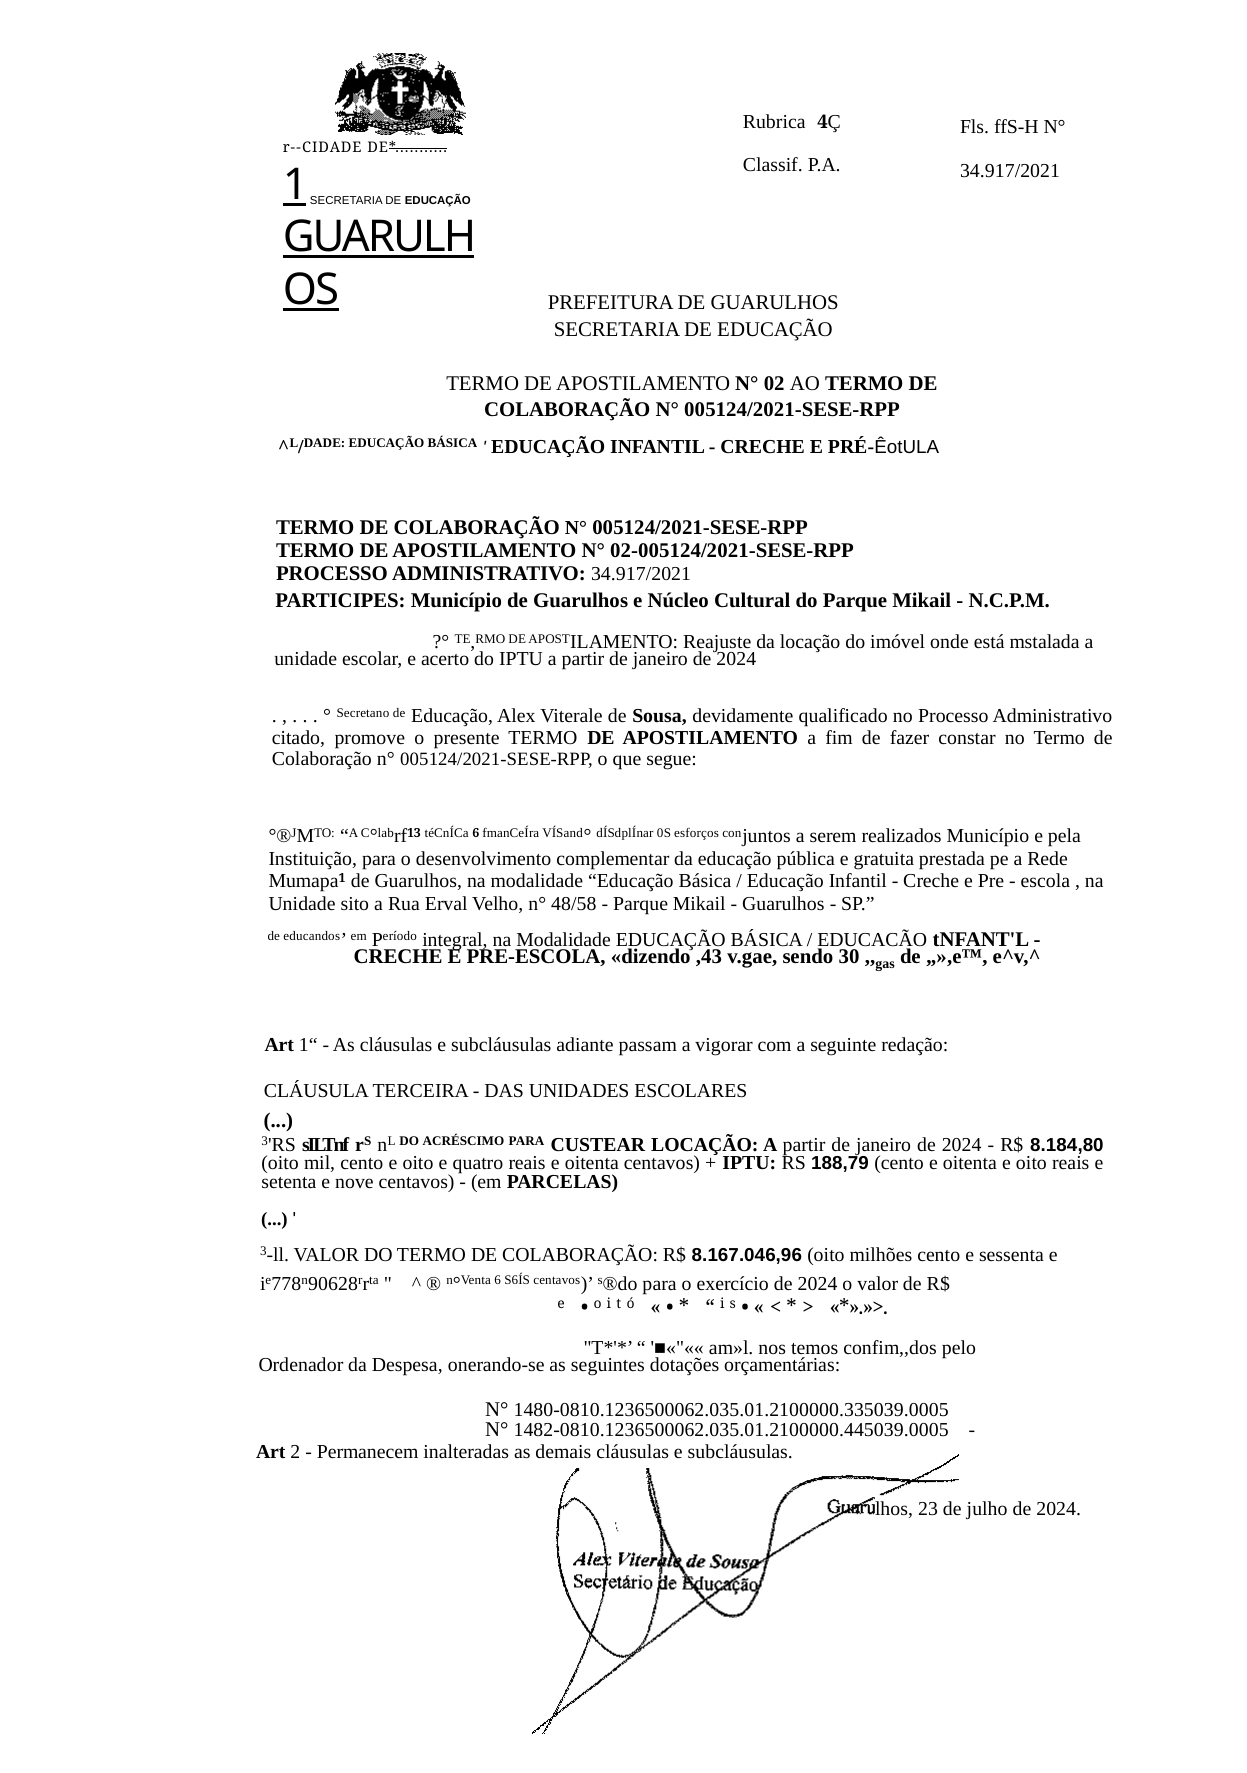

Rubrica 4Ç Classif. P.A.
Fls. ffS-H N° 34.917/2021
r--CIDADE DE*...........
1 GUARULHOS
SECRETARIA DE EDUCAÇÃO
PREFEITURA DE GUARULHOS SECRETARIA DE EDUCAÇÃO
TERMO DE APOSTILAMENTO N° 02 AO TERMO DE COLABORAÇÃO N° 005124/2021-SESE-RPP
^L/DADE: EDUCAÇÃO BÁSICA ' EDUCAÇÃO INFANTIL - CRECHE E PRÉ-ÊotULA
TERMO DE COLABORAÇÃO N° 005124/2021-SESE-RPP TERMO DE APOSTILAMENTO N° 02-005124/2021-SESE-RPP PROCESSO ADMINISTRATIVO: 34.917/2021
PARTICIPES: Município de Guarulhos e Núcleo Cultural do Parque Mikail - N.C.P.M.
?° TE,RMO DE APOSTILAMENTO: Reajuste da locação do imóvel onde está mstalada a unidade escolar, e acerto do IPTU a partir de janeiro de 2024
. , . . . ° Secretano de Educação, Alex Viterale de Sousa, devidamente qualificado no Processo Administrativo citado, promove o presente TERMO DE APOSTILAMENTO a fim de fazer constar no Termo de Colaboração n° 005124/2021-SESE-RPP, o que segue:
°®JmTO: “A C°labrf13 téCnÍCa 6 fmanCeÍra VÍSand° dÍSdplÍnar 0S esforços conjuntos a serem realizados Município e pela Instituição, para o desenvolvimento complementar da educação pública e gratuita prestada pe a Rede Mumapa1 de Guarulhos, na modalidade “Educação Básica / Educação Infantil - Creche e Pre - escola , na Unidade sito a Rua Erval Velho, n° 48/58 - Parque Mikail - Guarulhos - SP.”
de educandos’ em Período integral, na Modalidade EDUCAÇÃO BÁSICA / EDUCACÃO tNFANT'L - CRECHE E PRE-ESCOLA, «dizendo ,43 v.gae, sendo 30 ,,gas de „»,e™, e^v,^
Art 1“ - As cláusulas e subcláusulas adiante passam a vigorar com a seguinte redação:
CLÁUSULA TERCEIRA - DAS UNIDADES ESCOLARES
(...)
3'rS sILTnf rS nL DO ACRÉSCIMO PARA CUSTEAR LOCAÇÃO: A partir de janeiro de 2024 - R$ 8.184,80 (oito mil, cento e oito e quatro reais e oitenta centavos) + IPTU: RS 188,79 (cento e oitenta e oito reais e setenta e nove centavos) - (em PARCELAS)
(...) '
3-ll. VALOR DO TERMO DE COLABORAÇÃO: R$ 8.167.046,96 (oito milhões cento e sessenta e ie778n90628rrta " ^ ® n°Venta 6 S6ÍS centavos)’ s®do para o exercício de 2024 o valor de R$
e •oitó «•* “is•«<*> «*».»>.
"T*'*’ “ '■«"«« am»l. nos temos confim,,dos pelo
Ordenador da Despesa, onerando-se as seguintes dotações orçamentárias:
N° 1480-0810.1236500062.035.01.2100000.335039.0005 N° 1482-0810.1236500062.035.01.2100000.445039.0005 -
Art 2 - Permanecem inalteradas as demais cláusulas e subcláusulas.
lhos, 23 de julho de 2024.